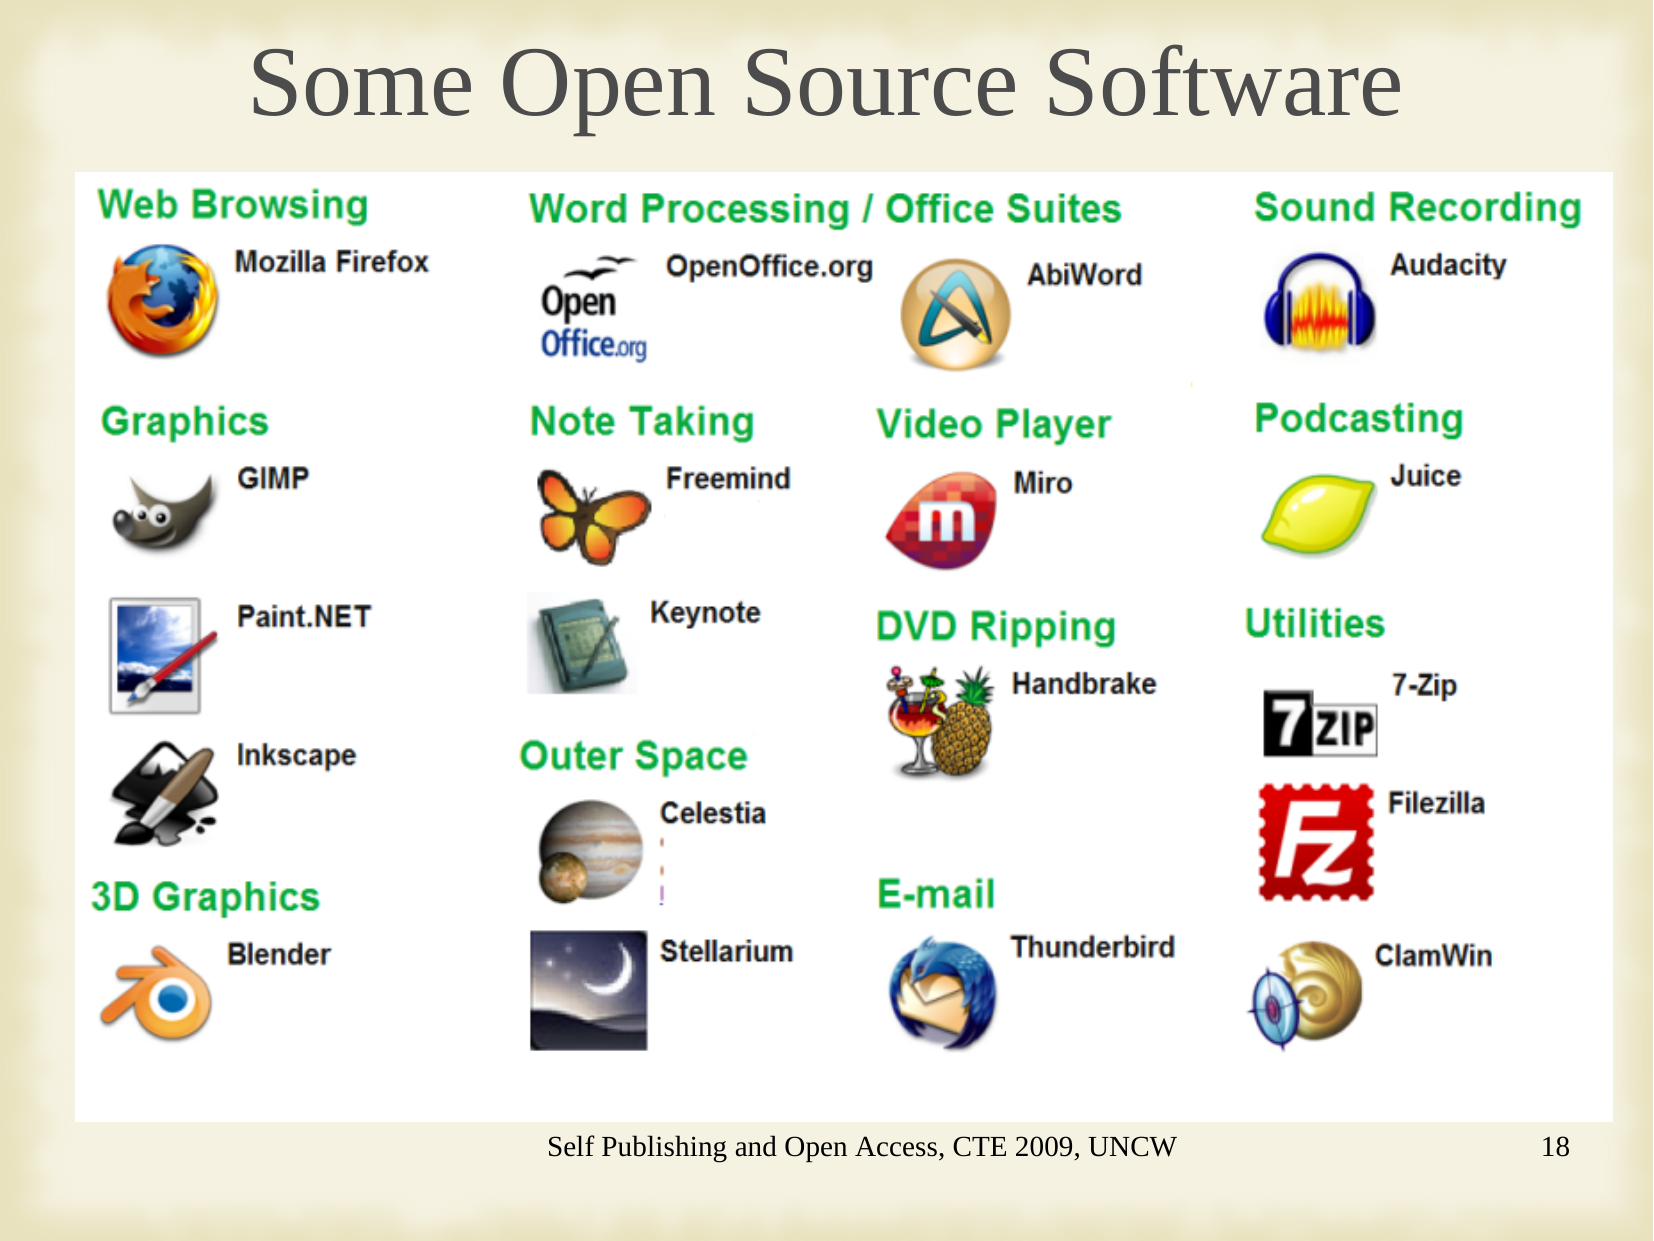

# Some Open Source Software
Self Publishing and Open Access, CTE 2009, UNCW
18